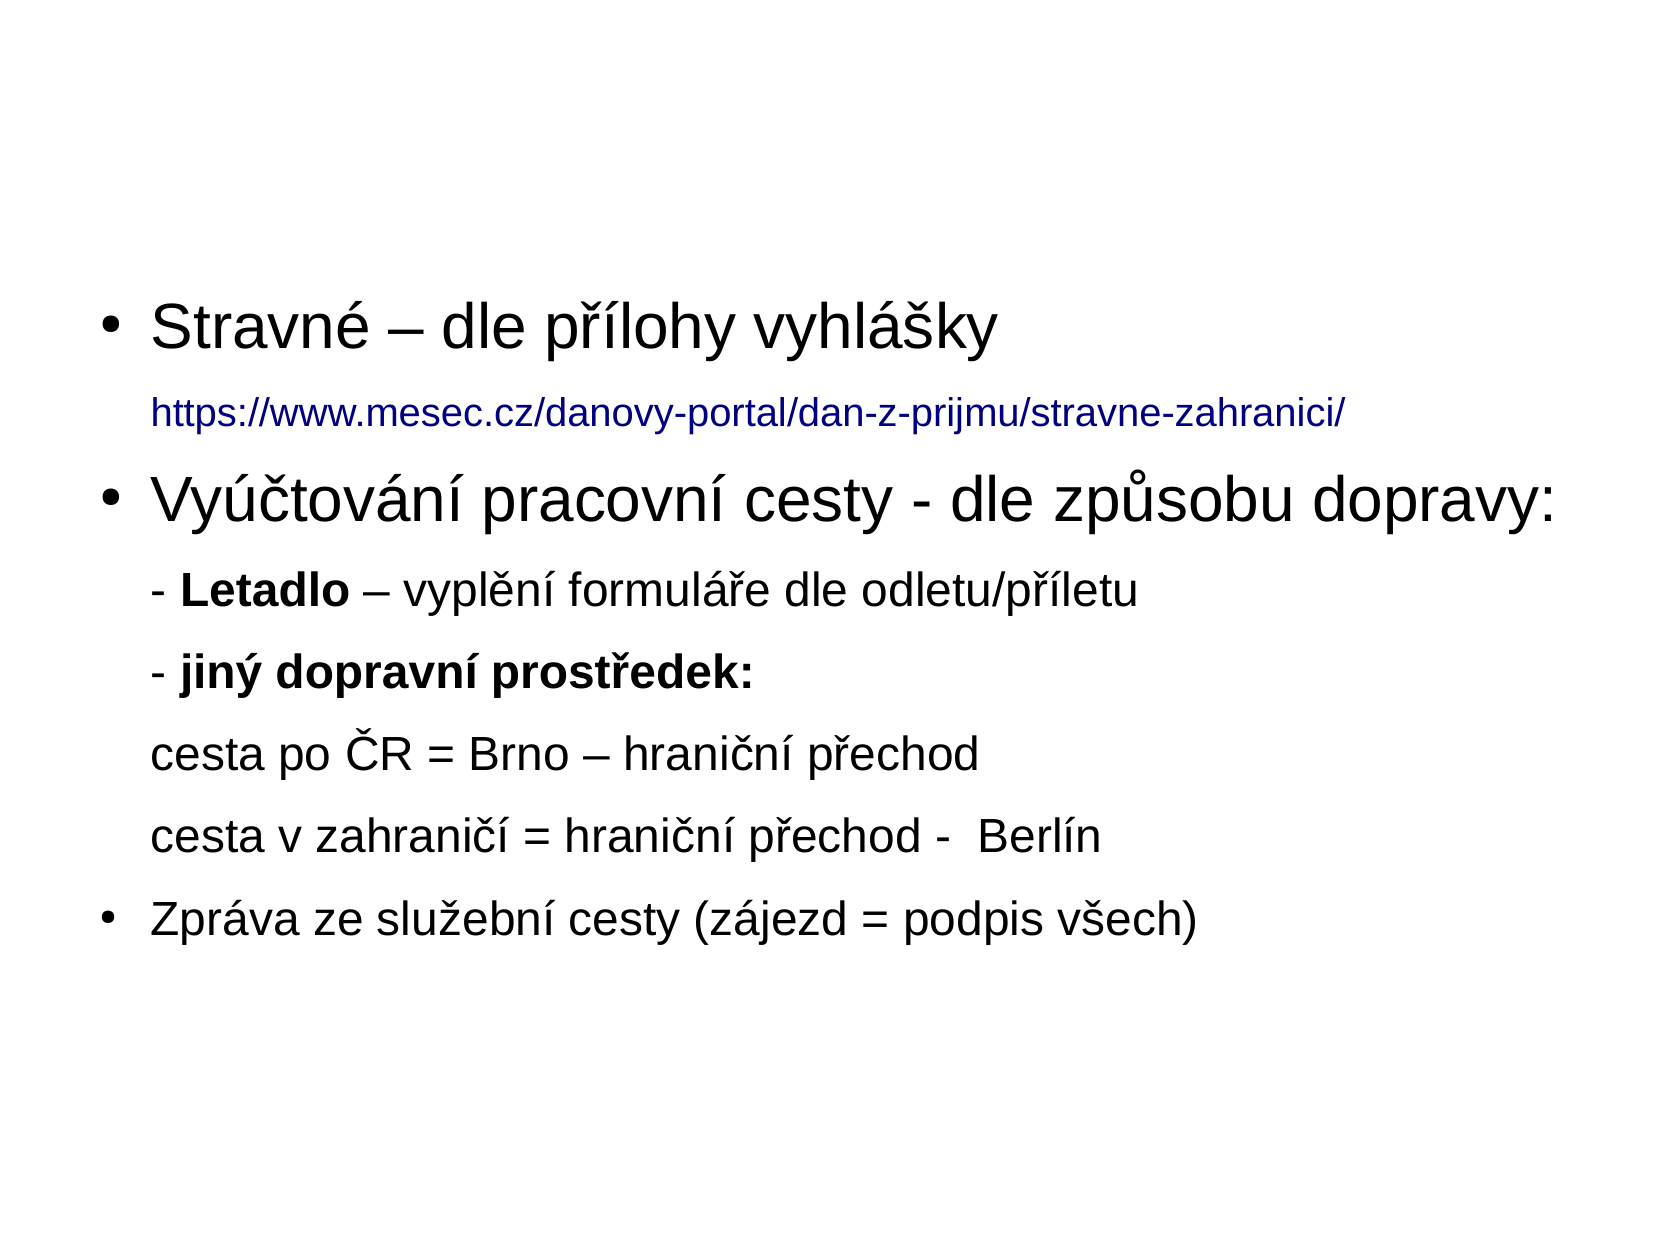

#
Stravné – dle přílohy vyhlášky
https://www.mesec.cz/danovy-portal/dan-z-prijmu/stravne-zahranici/
Vyúčtování pracovní cesty - dle způsobu dopravy:
- Letadlo – vyplění formuláře dle odletu/příletu
- jiný dopravní prostředek:
cesta po ČR = Brno – hraniční přechod
cesta v zahraničí = hraniční přechod - Berlín
Zpráva ze služební cesty (zájezd = podpis všech)